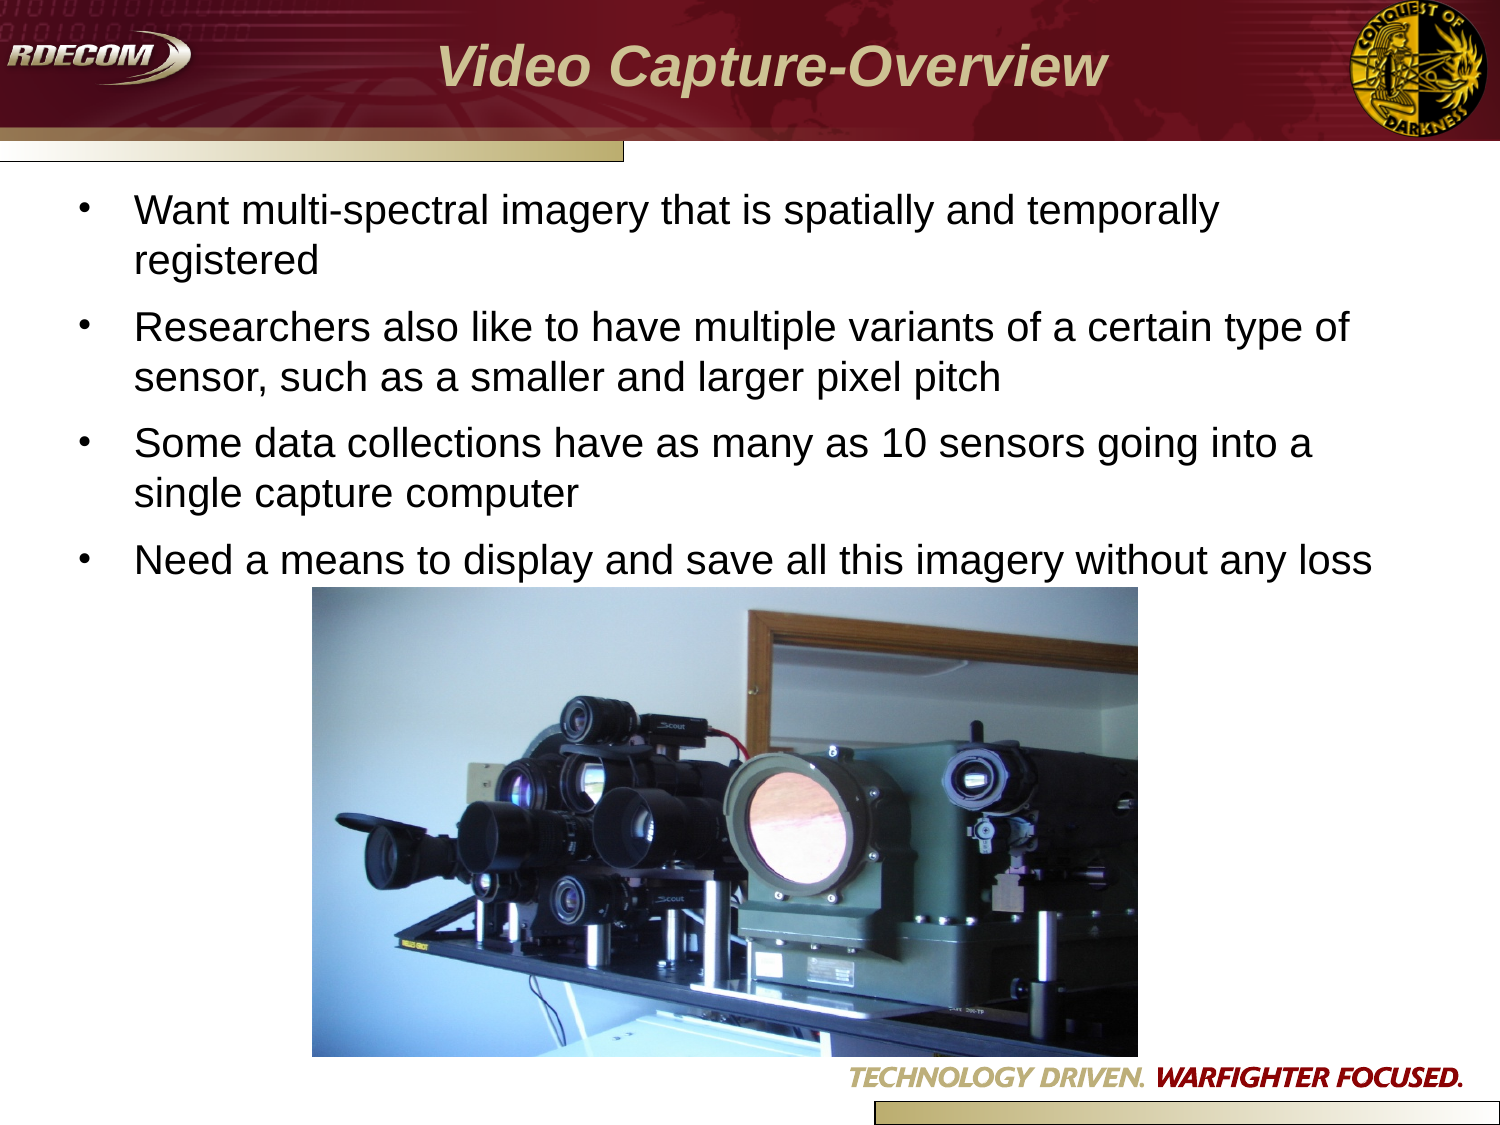

# Video Capture-Overview
Want multi-spectral imagery that is spatially and temporally registered
Researchers also like to have multiple variants of a certain type of sensor, such as a smaller and larger pixel pitch
Some data collections have as many as 10 sensors going into a single capture computer
Need a means to display and save all this imagery without any loss